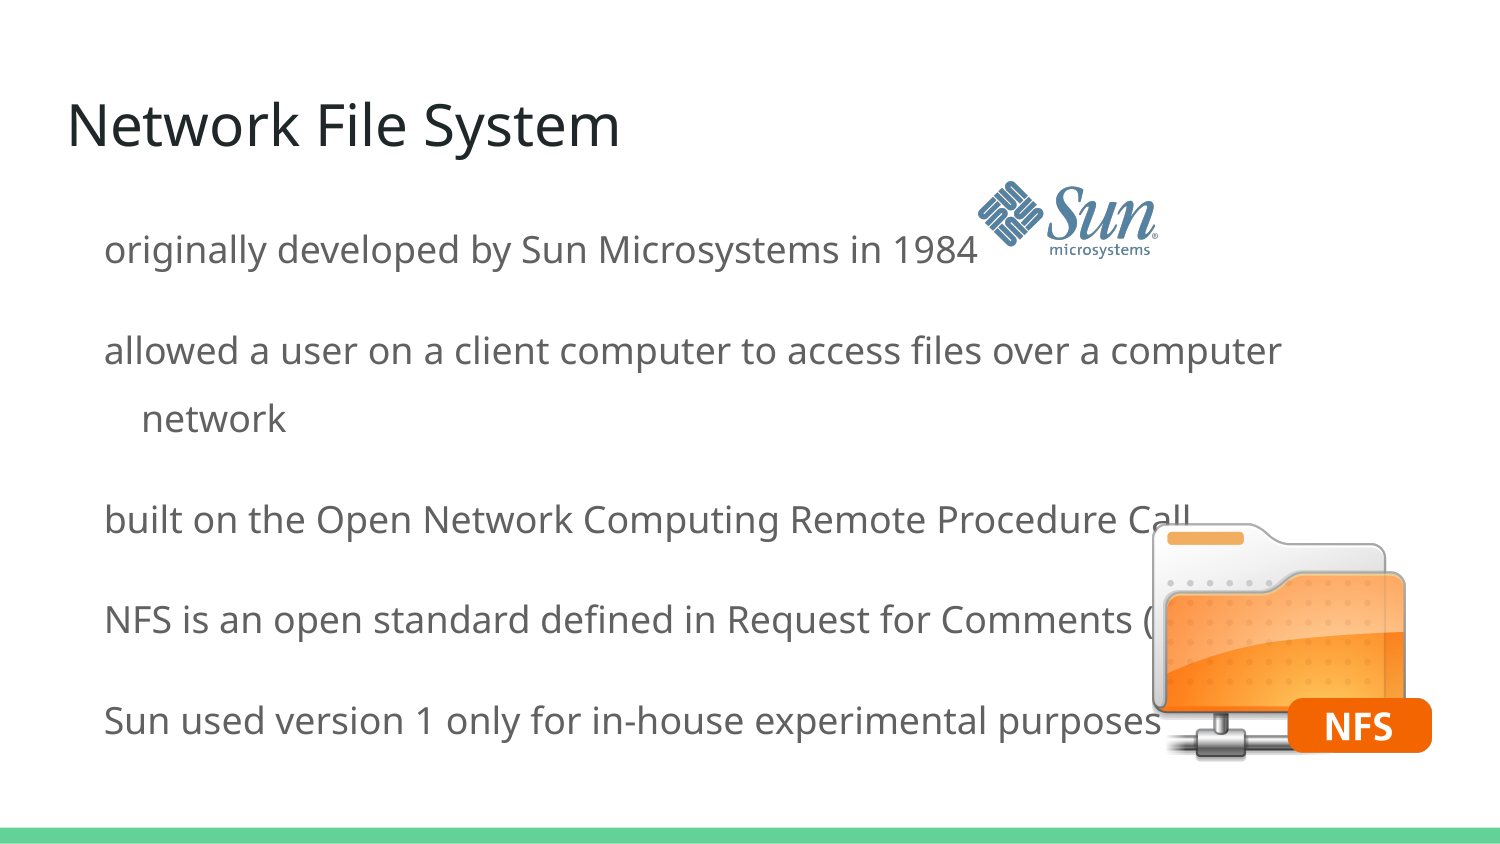

# Network File System
originally developed by Sun Microsystems in 1984
allowed a user on a client computer to access files over a computer network
built on the Open Network Computing Remote Procedure Call
NFS is an open standard defined in Request for Comments (RFC)
Sun used version 1 only for in-house experimental purposes